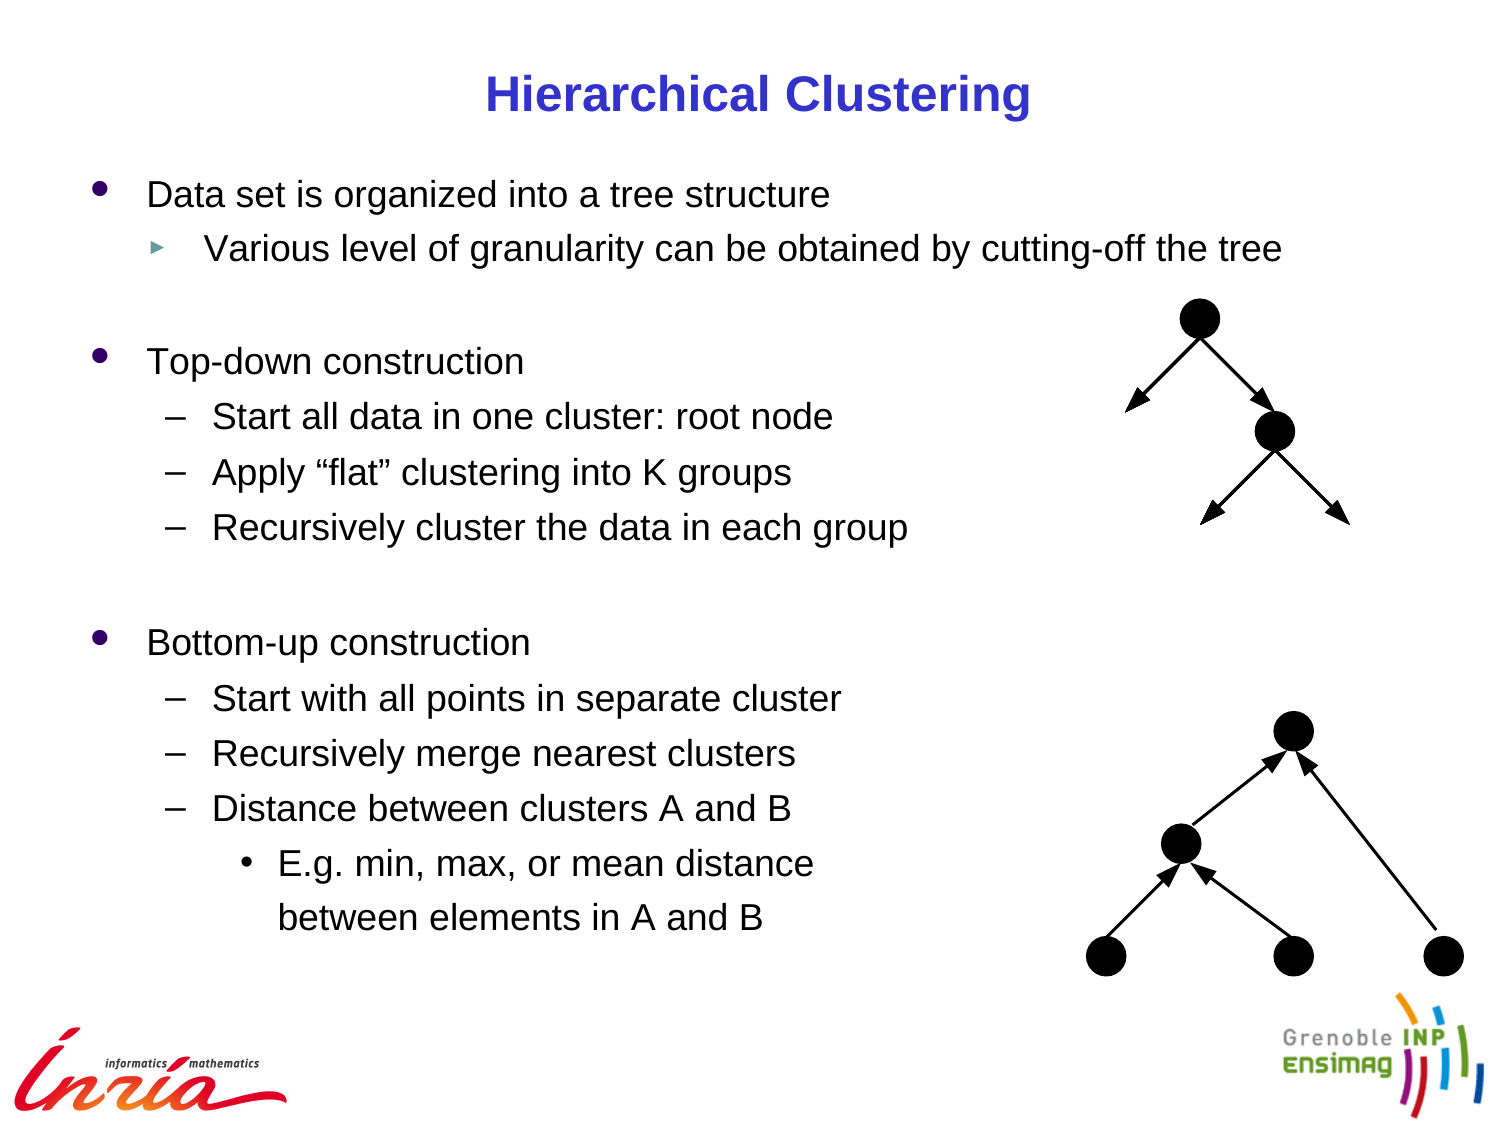

# Hierarchical Clustering
Data set is organized into a tree structure
Various level of granularity can be obtained by cutting-off the tree
Top-down construction
Start all data in one cluster: root node
Apply “flat” clustering into K groups
Recursively cluster the data in each group
Bottom-up construction
Start with all points in separate cluster
Recursively merge nearest clusters
Distance between clusters A and B
E.g. min, max, or mean distance
between elements in A and B